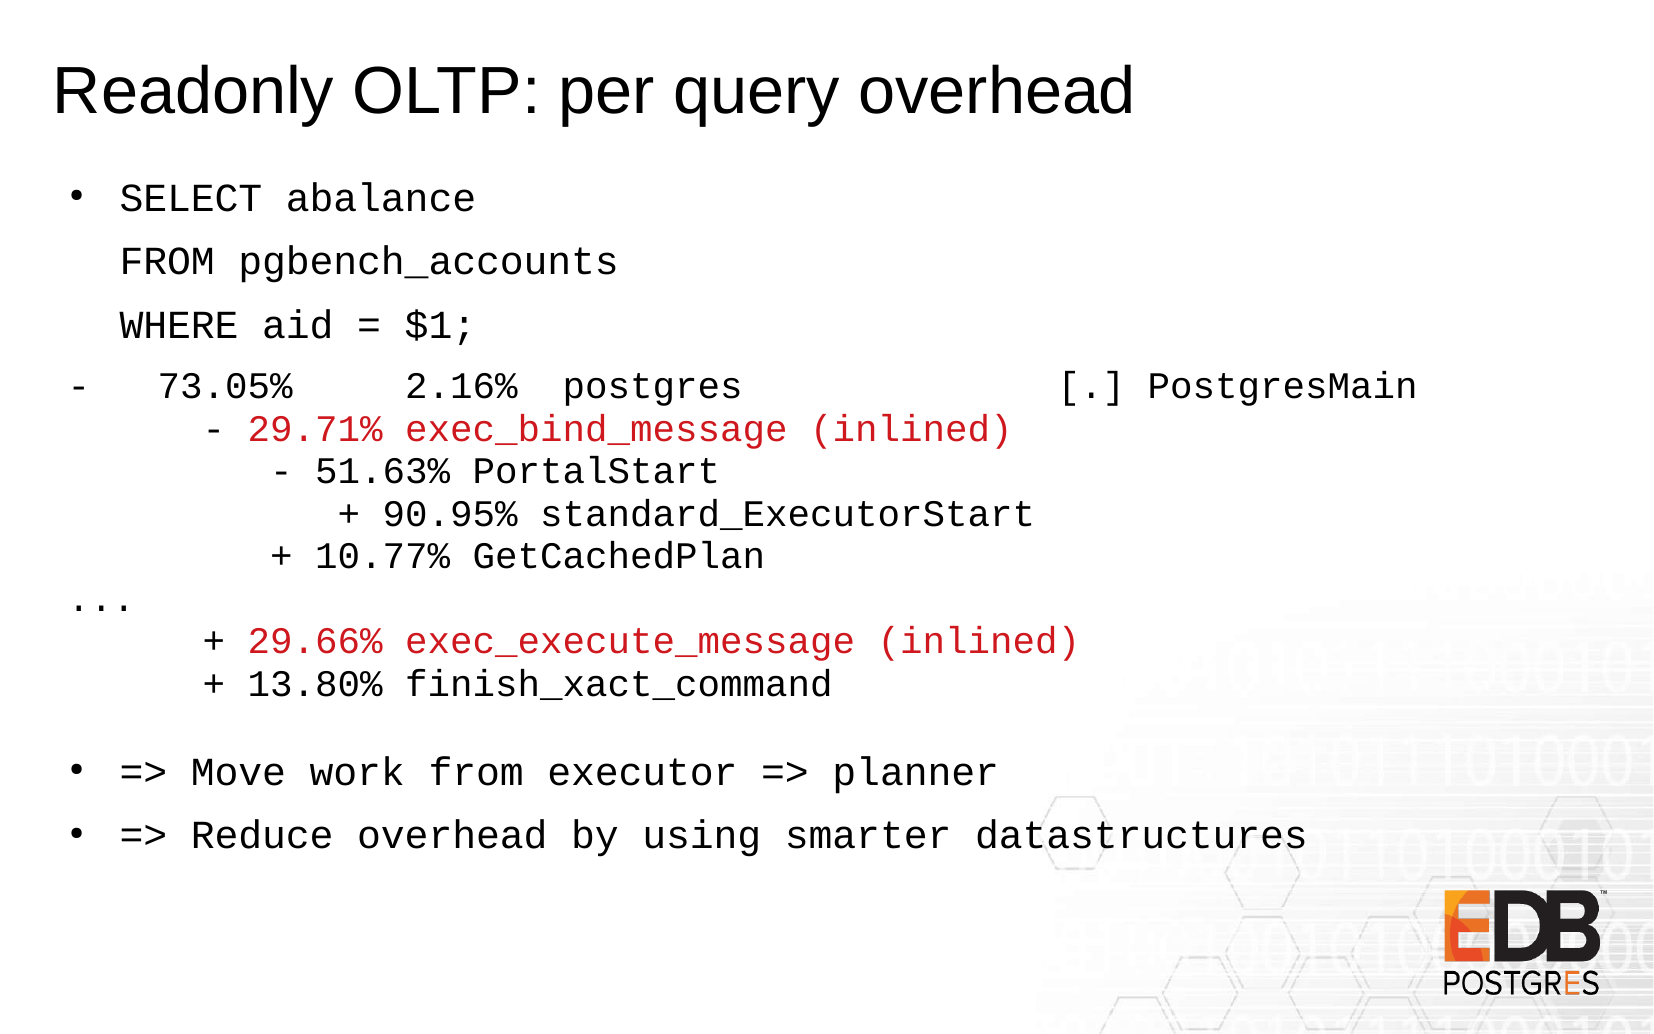

# Readonly OLTP: per query overhead
SELECT abalance
FROM pgbench_accounts
WHERE aid = $1;
=> Move work from executor => planner
=> Reduce overhead by using smarter datastructures
- 73.05% 2.16% postgres [.] PostgresMain
 - 29.71% exec_bind_message (inlined)
 - 51.63% PortalStart
 + 90.95% standard_ExecutorStart
 + 10.77% GetCachedPlan
...
 + 29.66% exec_execute_message (inlined)
 + 13.80% finish_xact_command